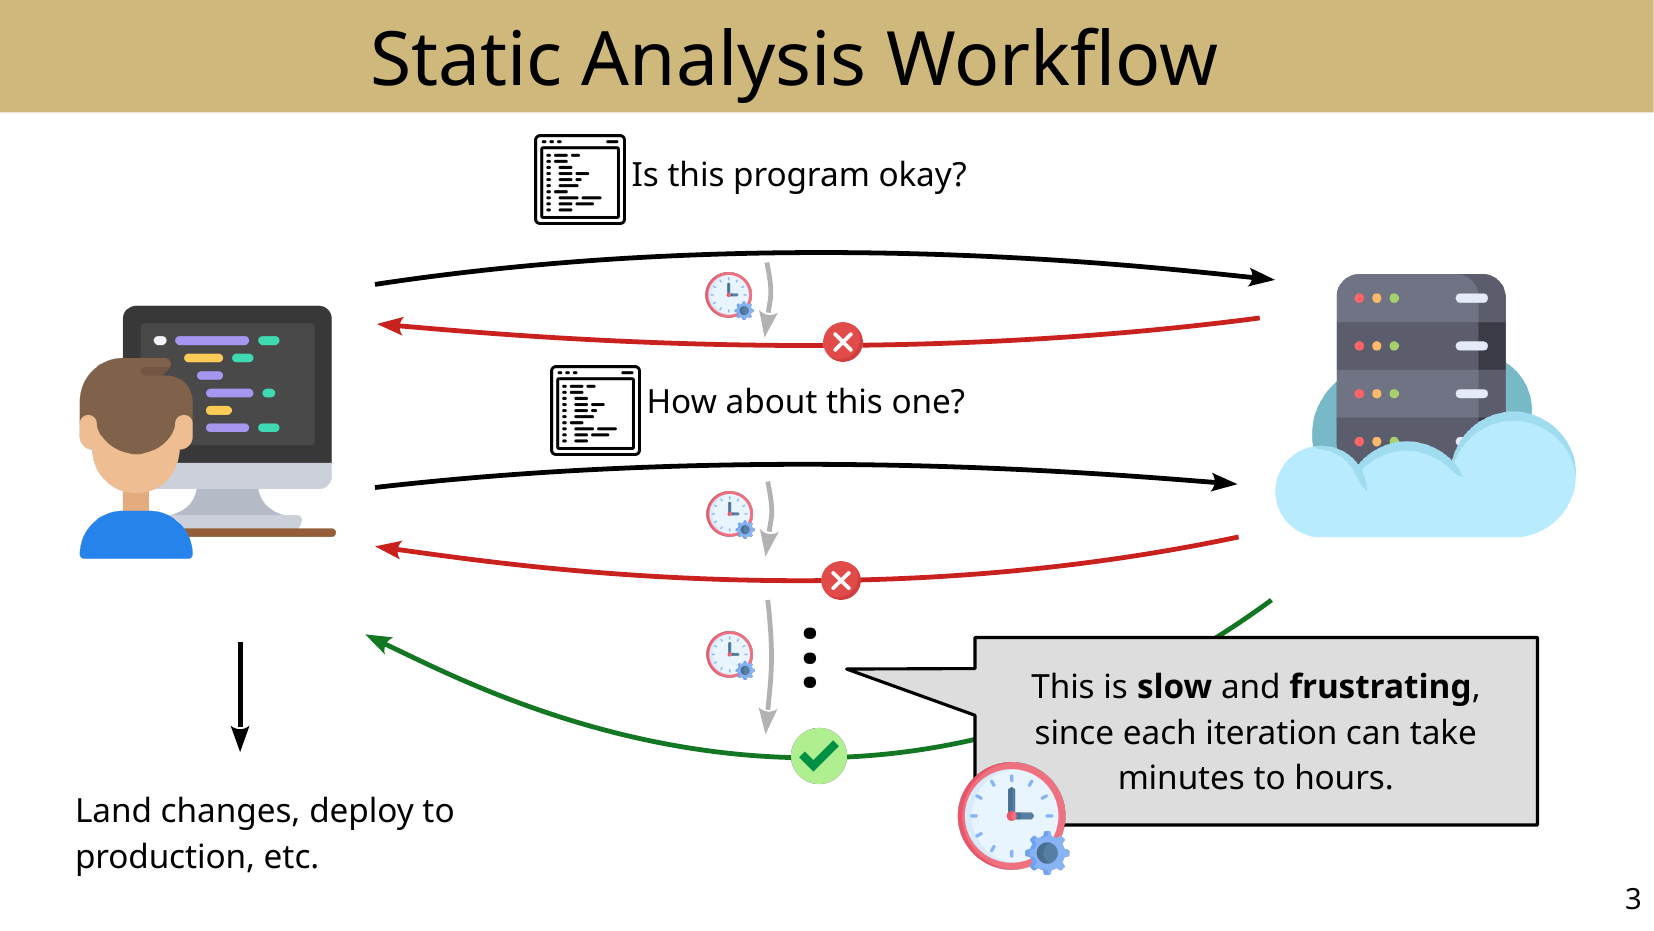

# Static Analysis Workflow
Is this program okay?
How about this one?
...
This is slow and frustrating, since each iteration can take minutes to hours.
Land changes, deploy to production, etc.